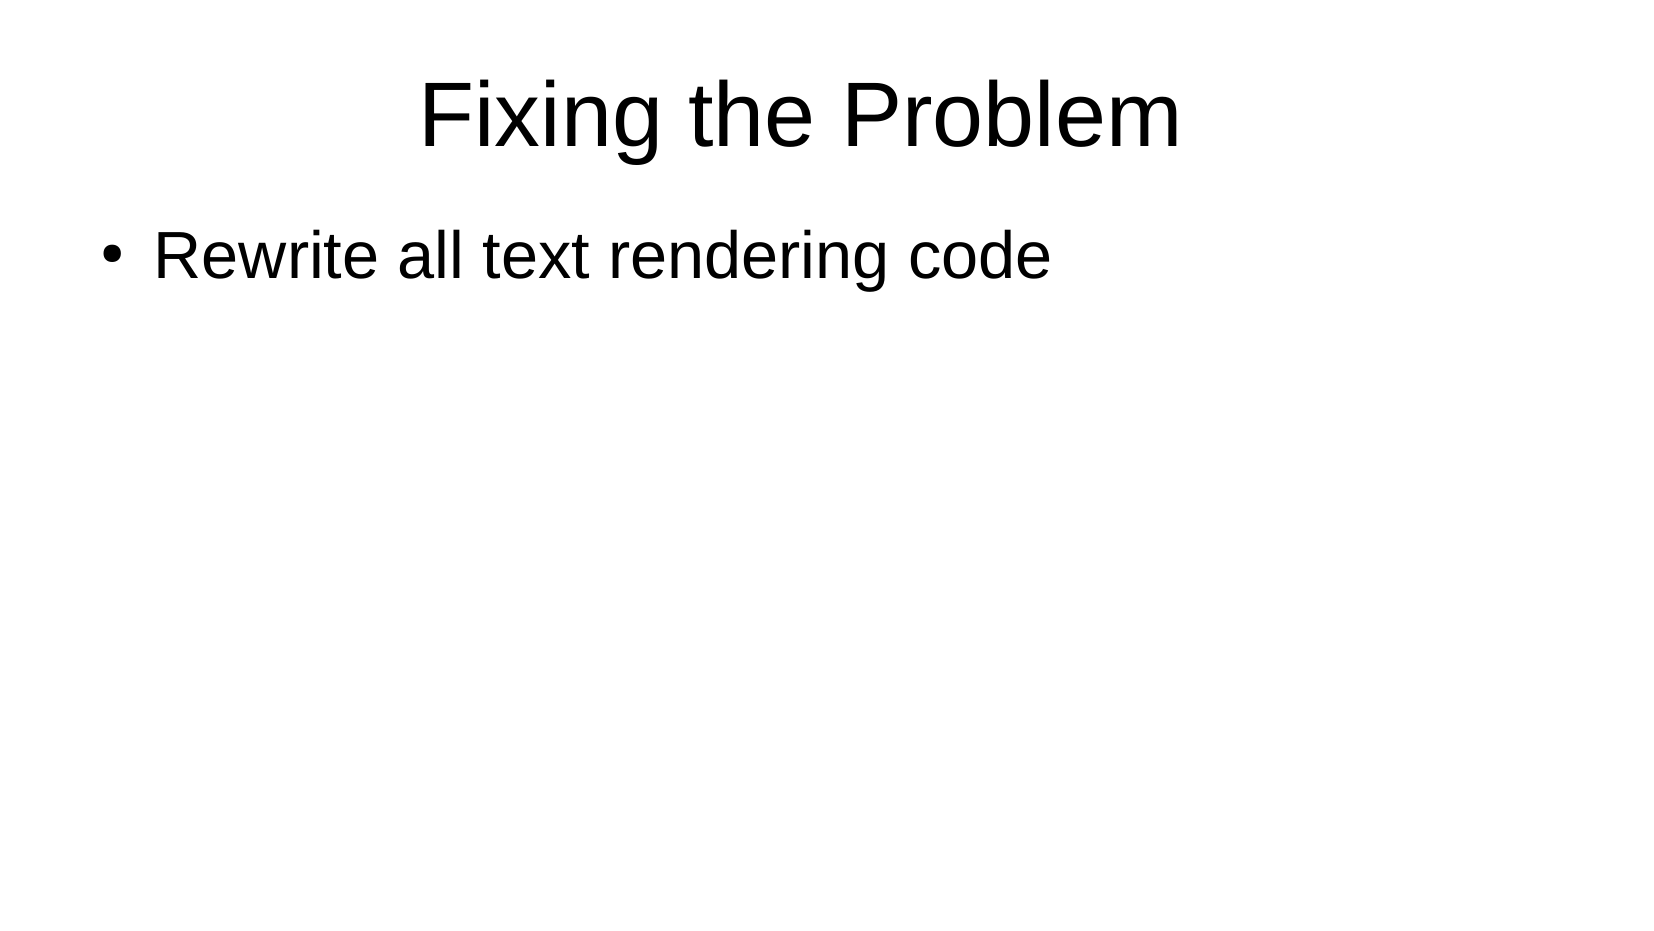

Fixing the Problem
# Rewrite all text rendering code